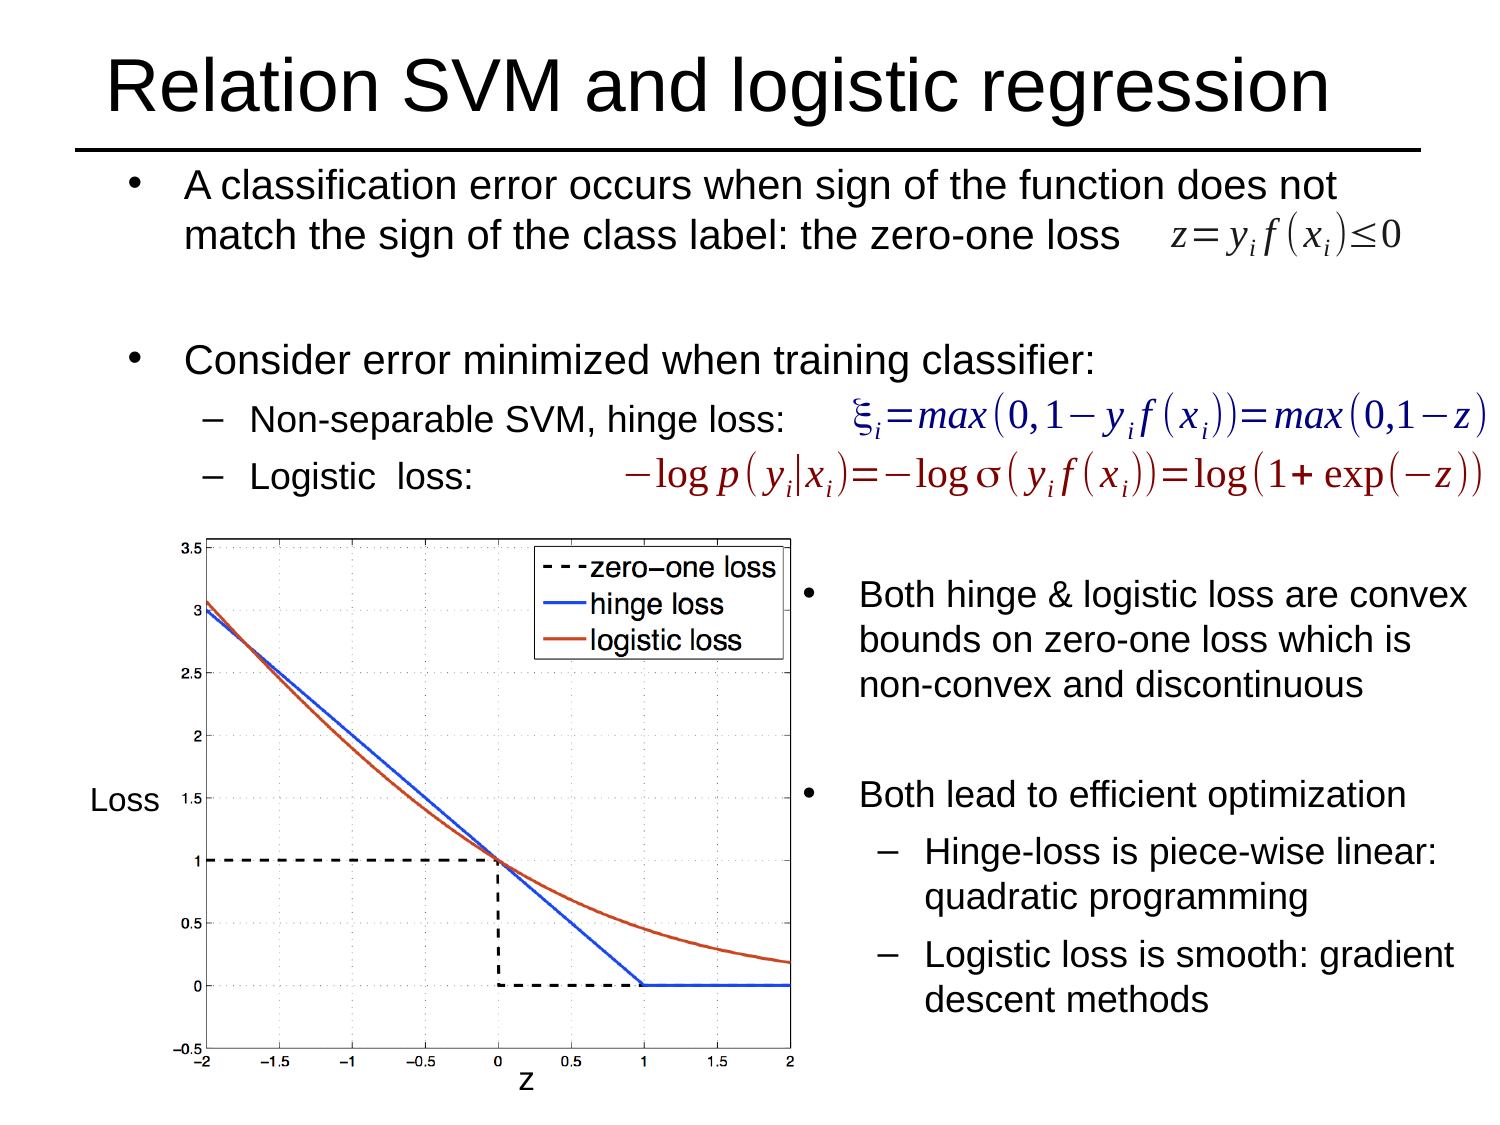

# Relation SVM and logistic regression
A classification error occurs when sign of the function does not match the sign of the class label: the zero-one loss
Consider error minimized when training classifier:
Non-separable SVM, hinge loss:
Logistic loss:
Both hinge & logistic loss are convex bounds on zero-one loss which is non-convex and discontinuous
Both lead to efficient optimization
Hinge-loss is piece-wise linear: quadratic programming
Logistic loss is smooth: gradient descent methods
Loss
z